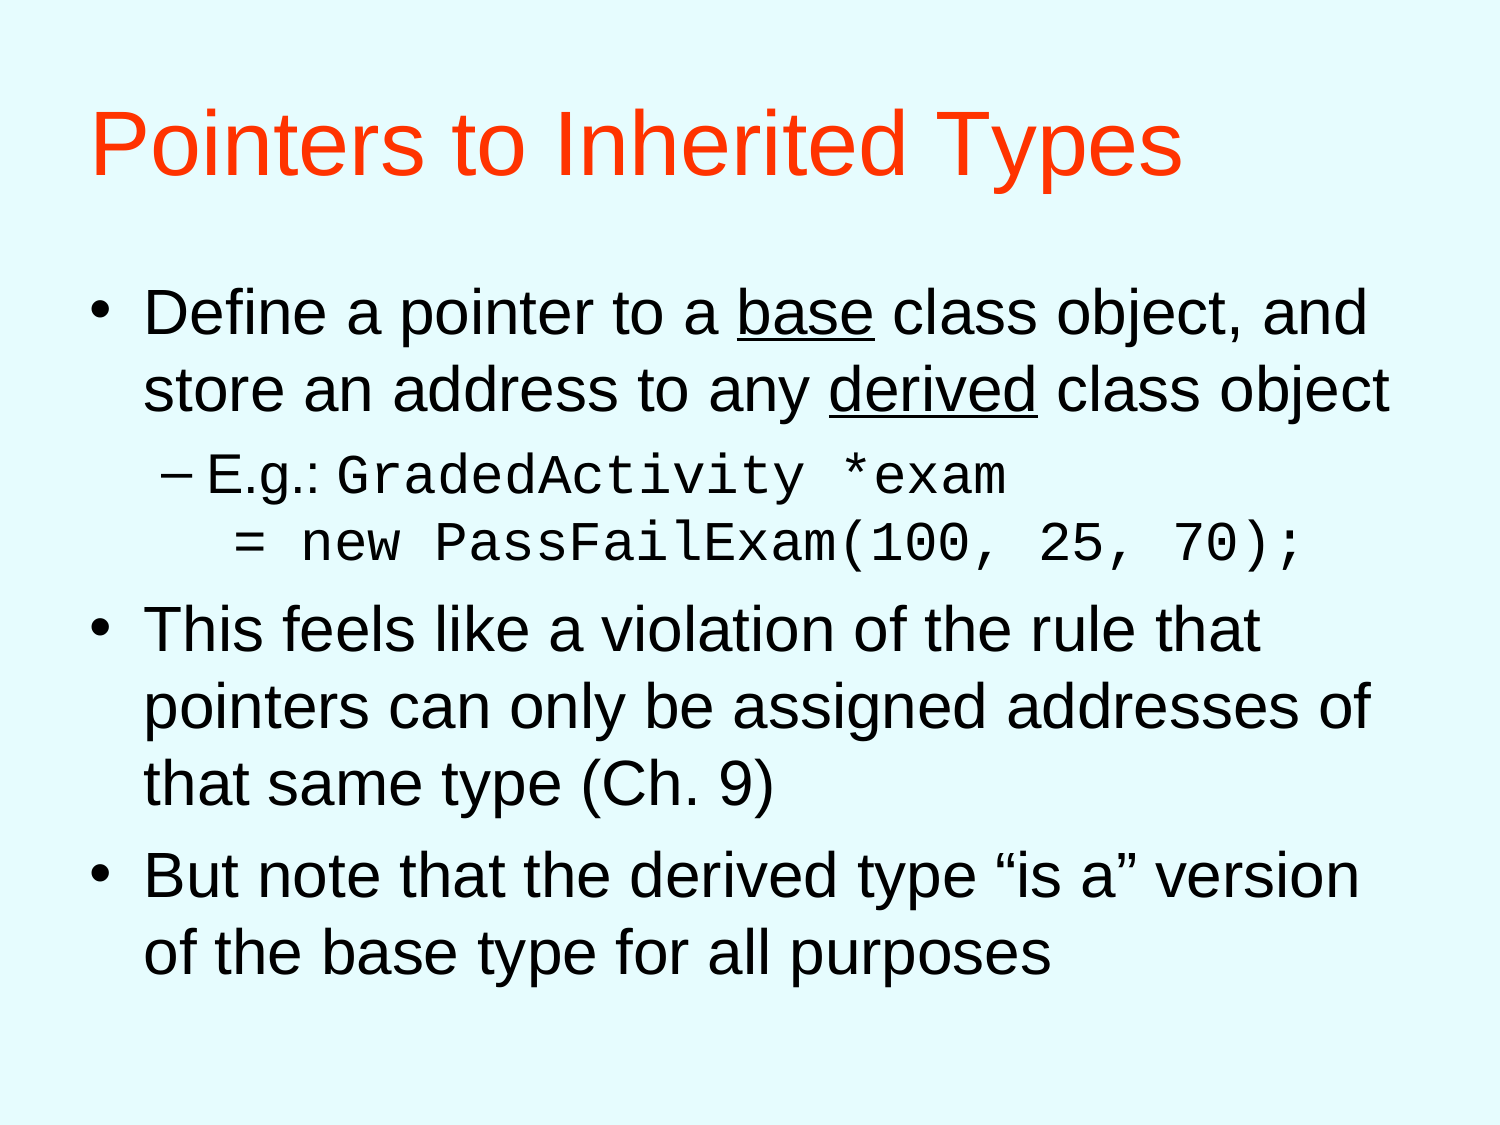

# Pointers to Inherited Types
Define a pointer to a base class object, and store an address to any derived class object
E.g.: GradedActivity *exam
	= new PassFailExam(100, 25, 70);
This feels like a violation of the rule that pointers can only be assigned addresses of that same type (Ch. 9)
But note that the derived type “is a” version of the base type for all purposes